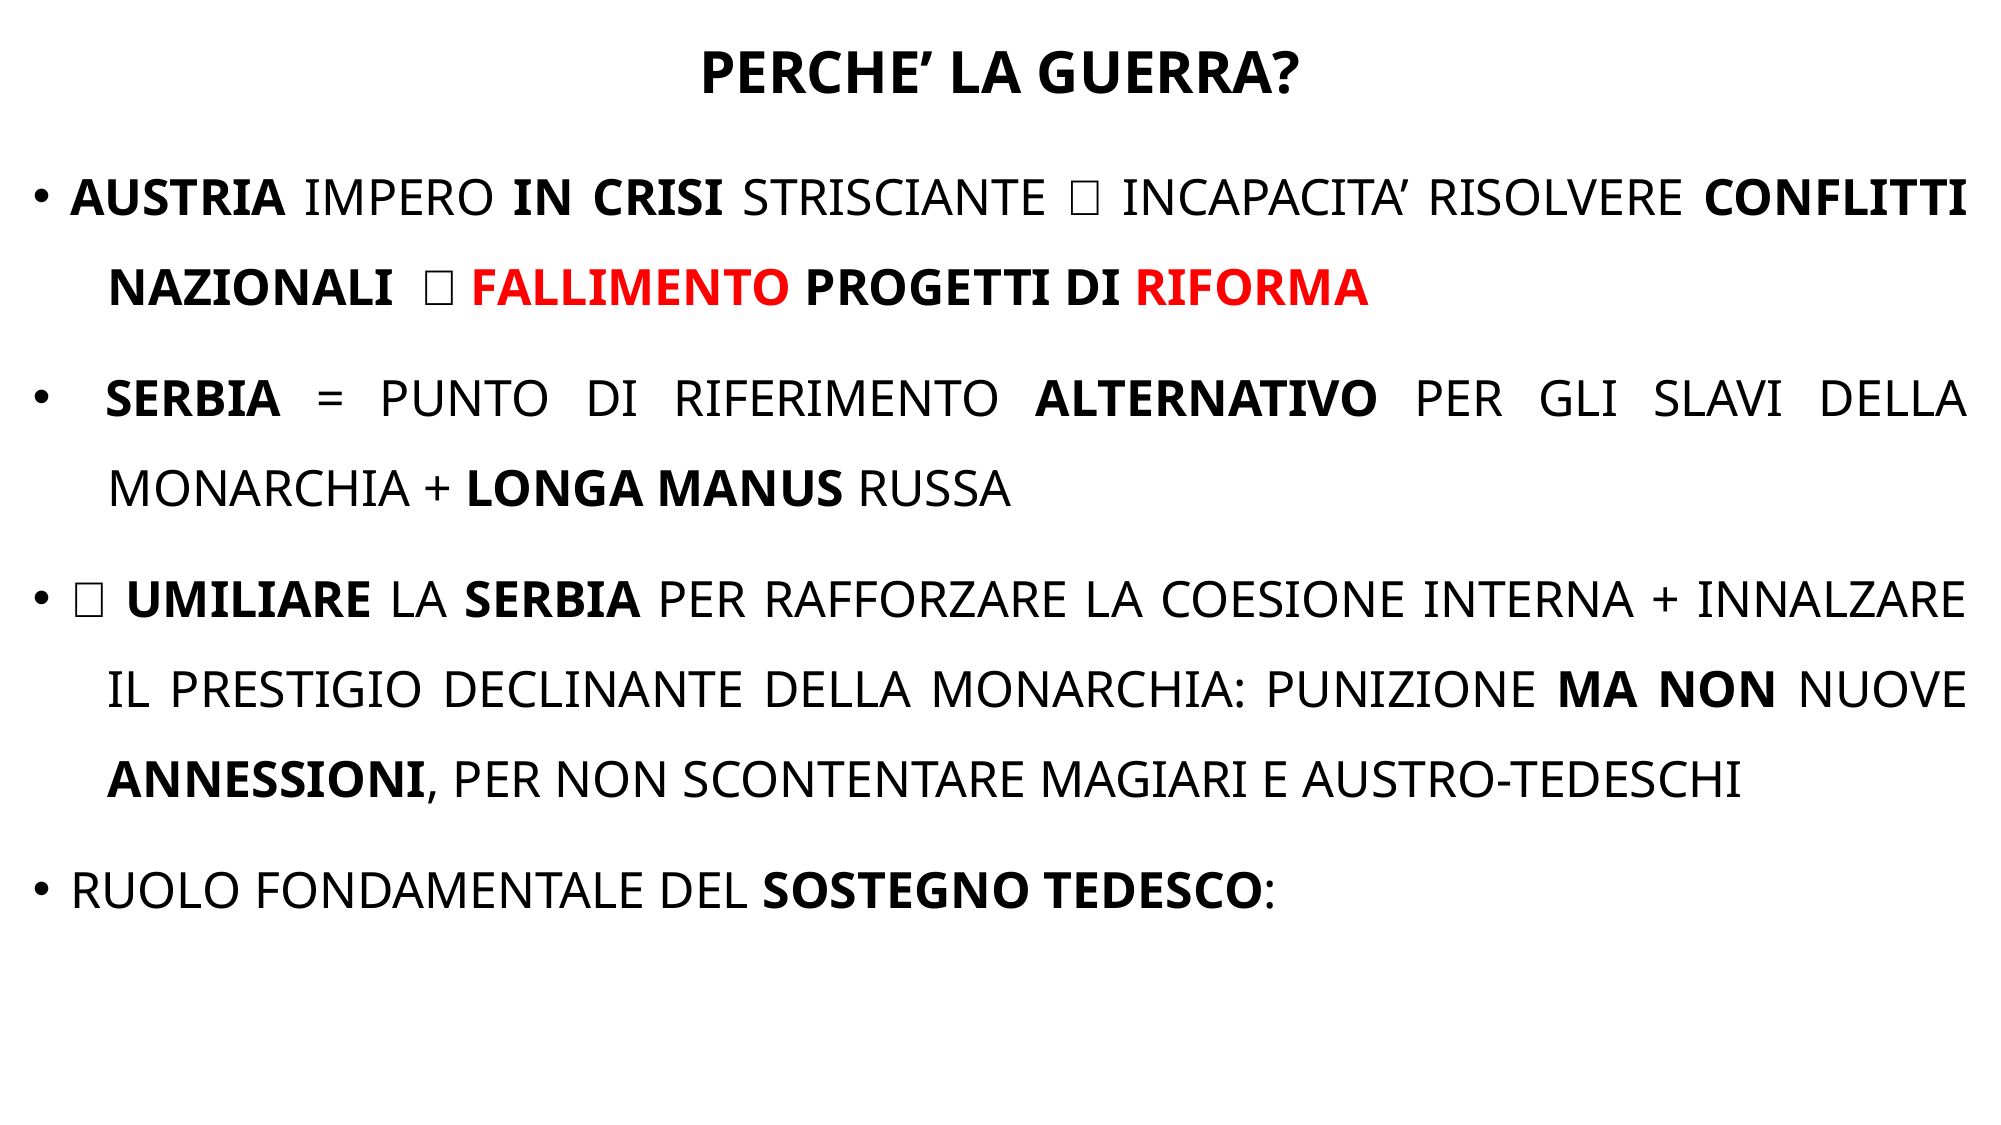

# PERCHE’ LA GUERRA?
AUSTRIA IMPERO IN CRISI STRISCIANTE  INCAPACITA’ RISOLVERE CONFLITTI NAZIONALI  fallimento progetti di riforma
 SERBIA = PUNTO DI RIFERIMENTO ALTERNATIVO PER GLI SLAVI DELLA MONARCHIA + LONGA MANUS RUSSA
 UMILIARE LA SERBIA PER RAFFORZARE LA COESIONE INTERNA + INNALZARE IL PRESTIGIO DECLINANTE DELLA MONARCHIA: PUNIZIONE MA NON NUOVE ANNESSIONI, PER NON SCONTENTARE MAGIARI E AUSTRO-TEDESCHI
RUOLO FONDAMENTALE DEL SOSTEGNO TEDESCO: